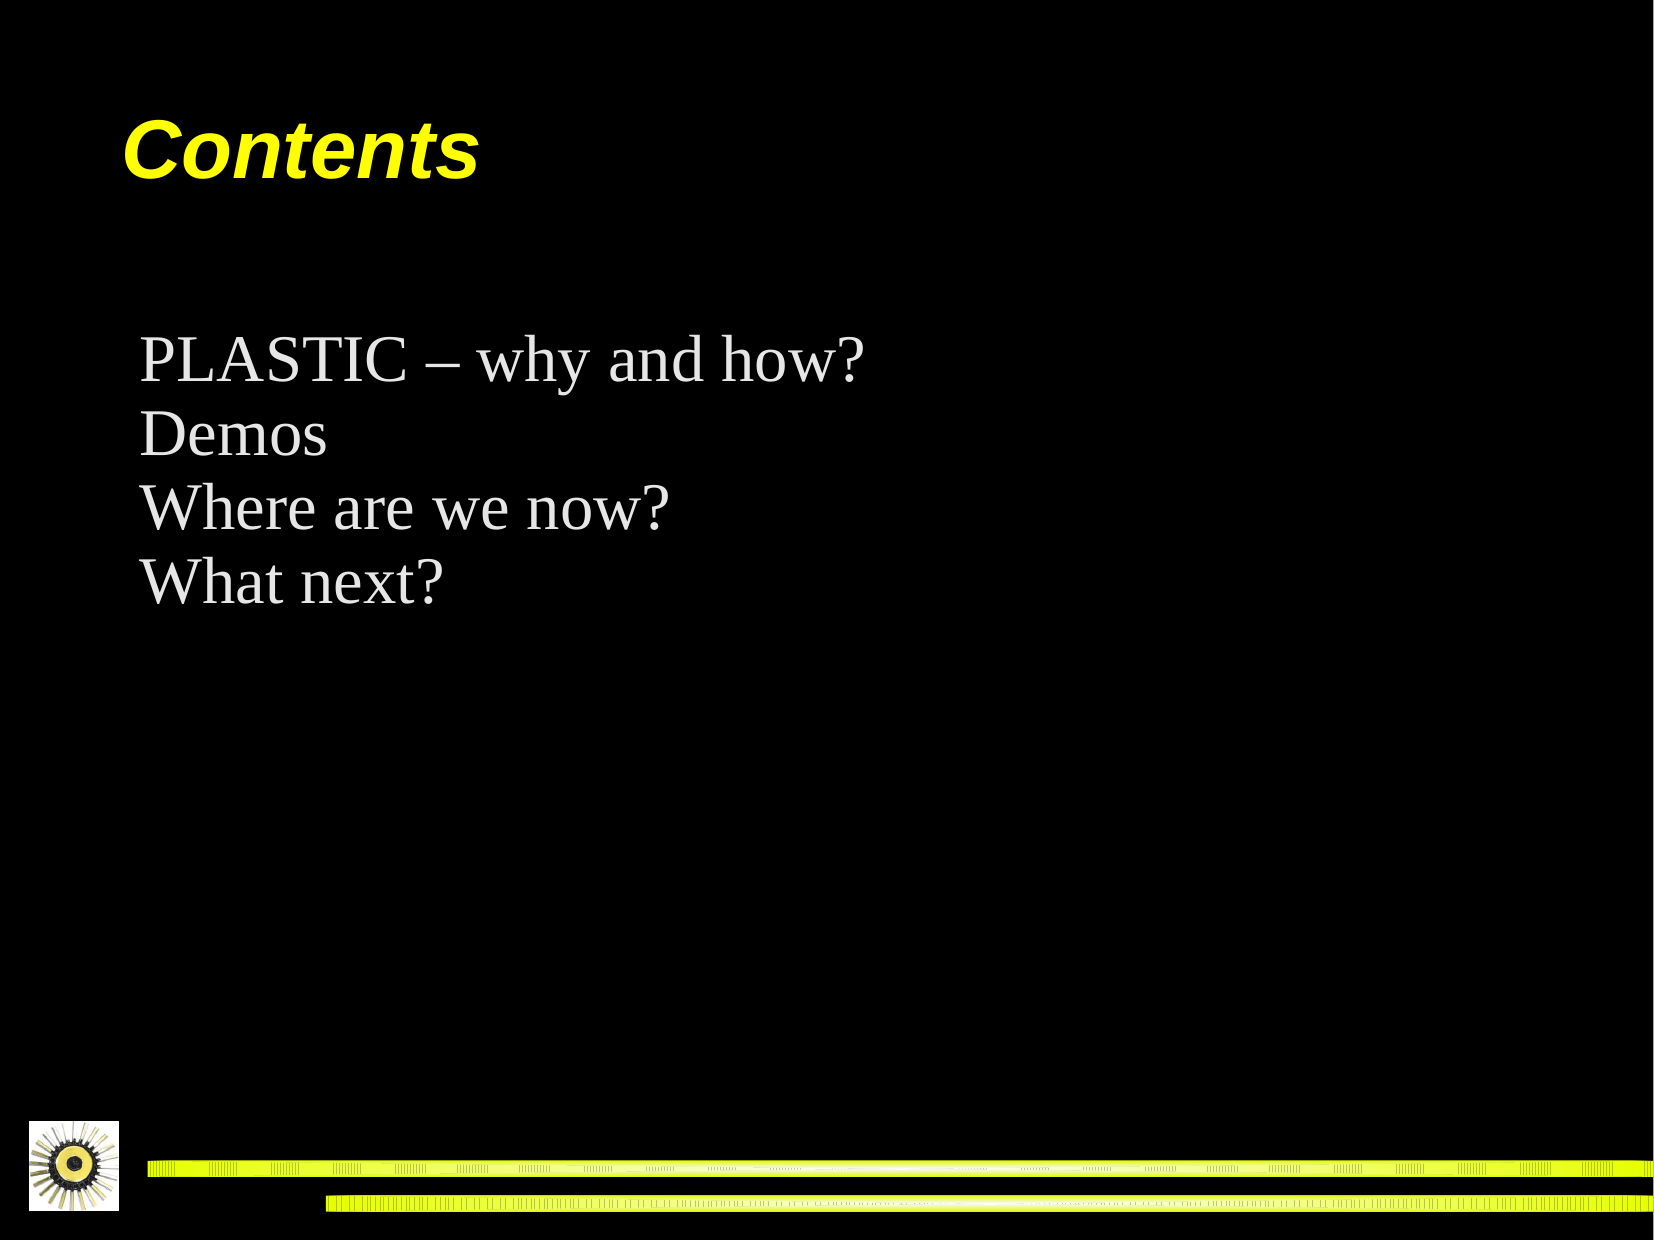

# Contents
PLASTIC – why and how?
Demos
Where are we now?
What next?